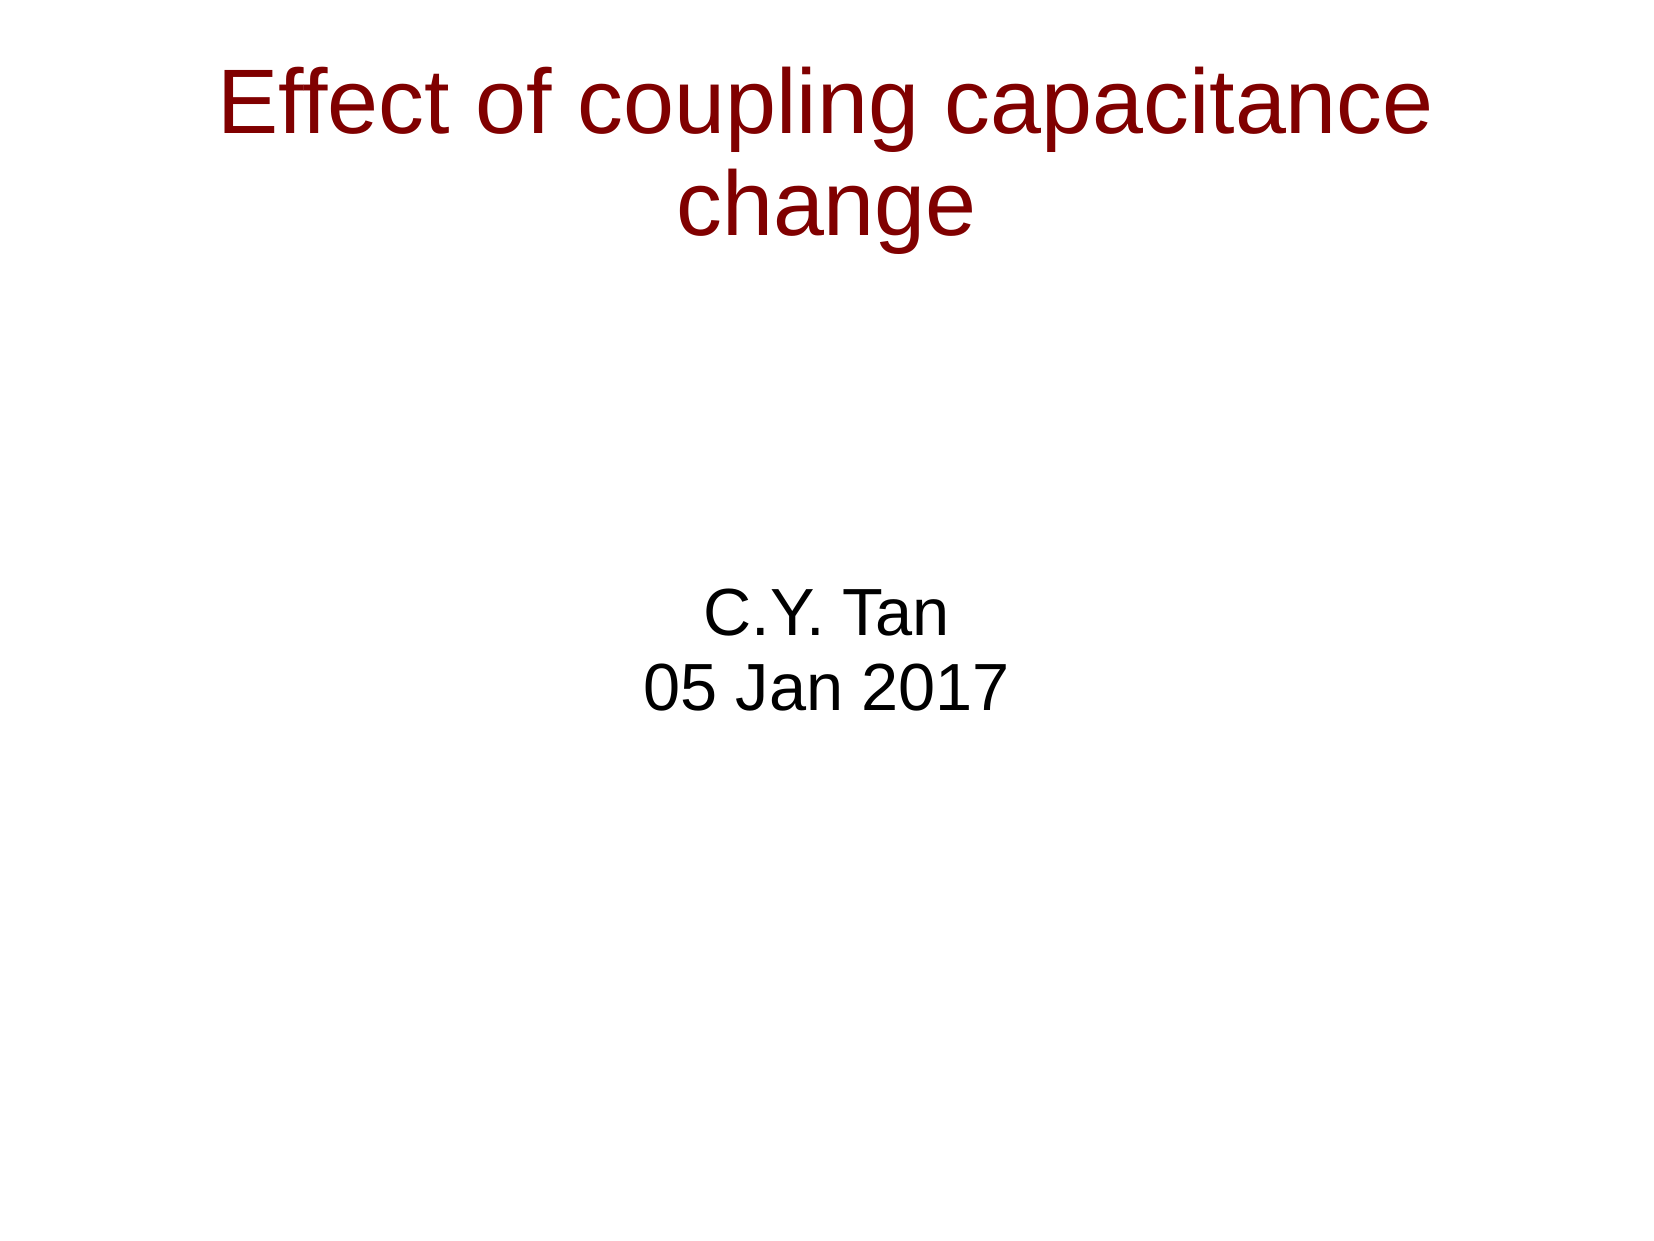

# Effect of coupling capacitance change
C.Y. Tan
05 Jan 2017